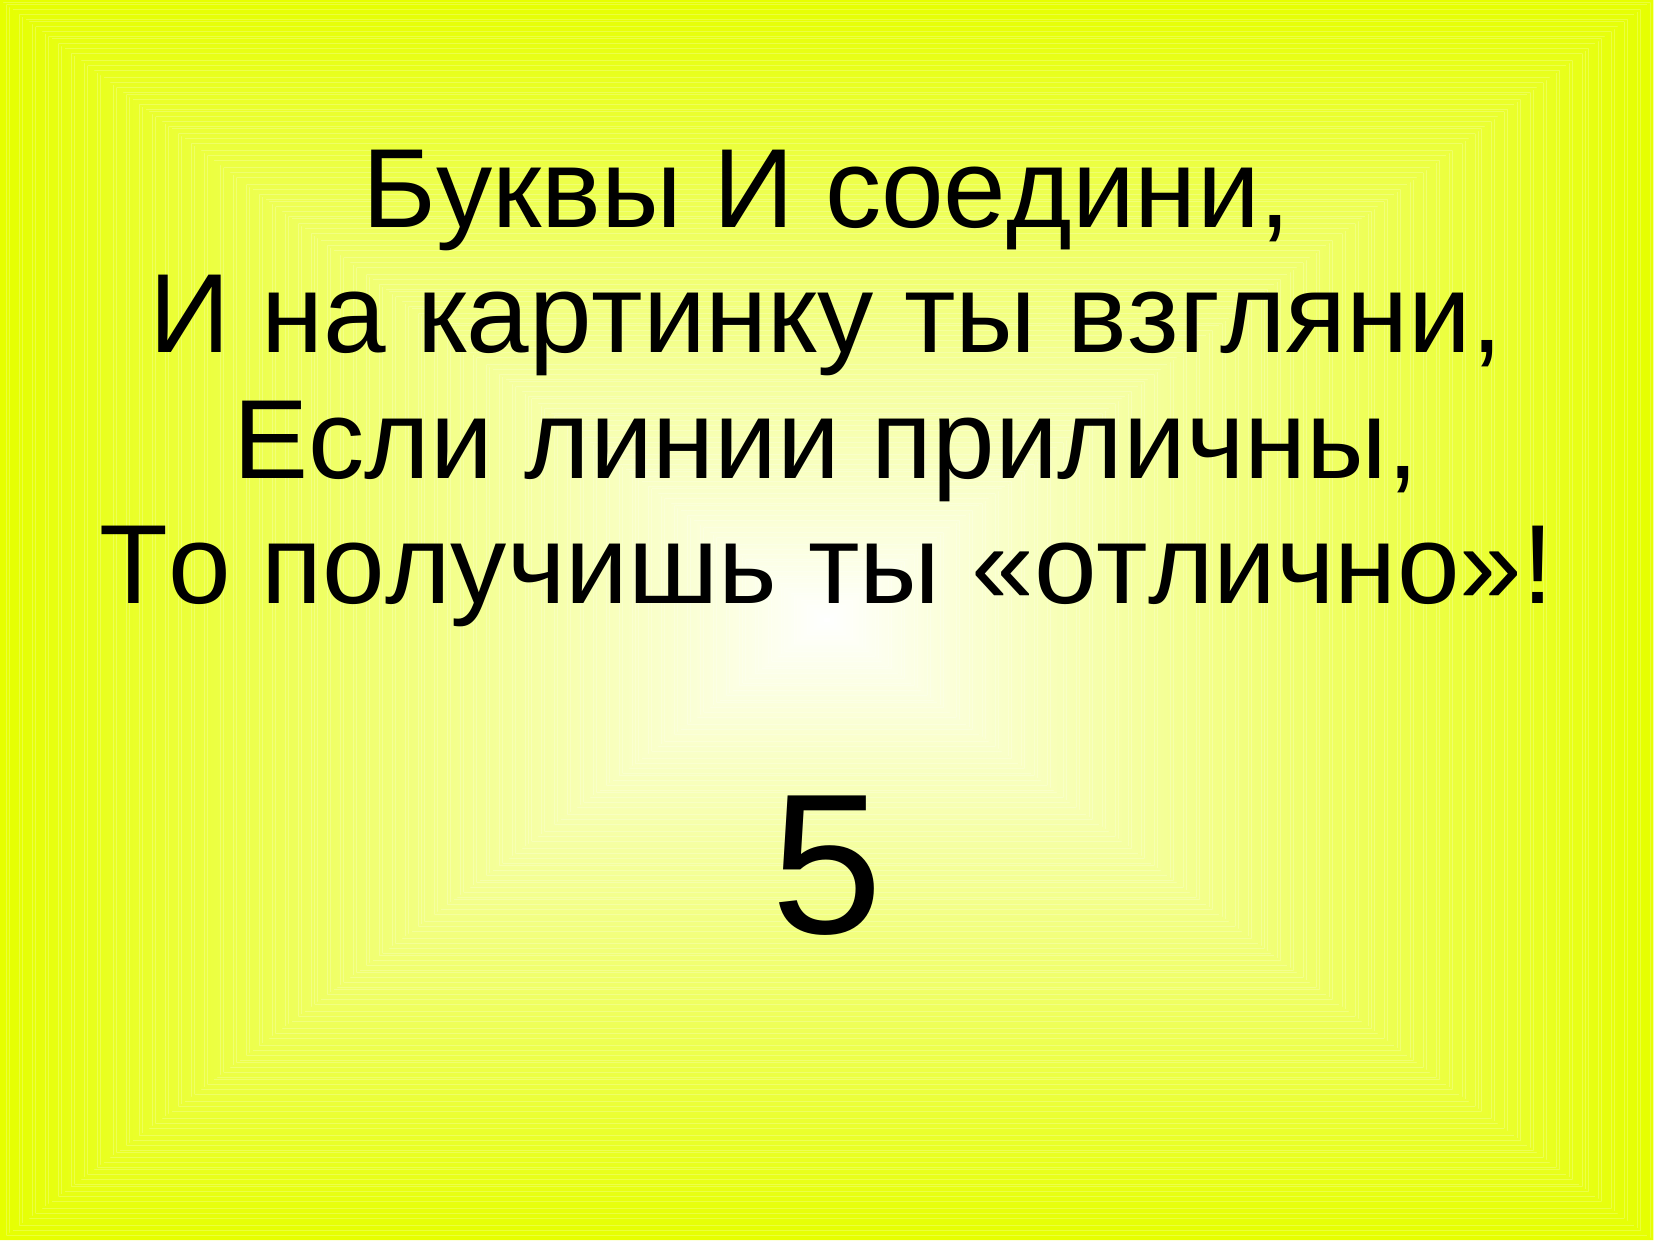

Буквы И соедини,
И на картинку ты взгляни,
Если линии приличны,
То получишь ты «отлично»!
5